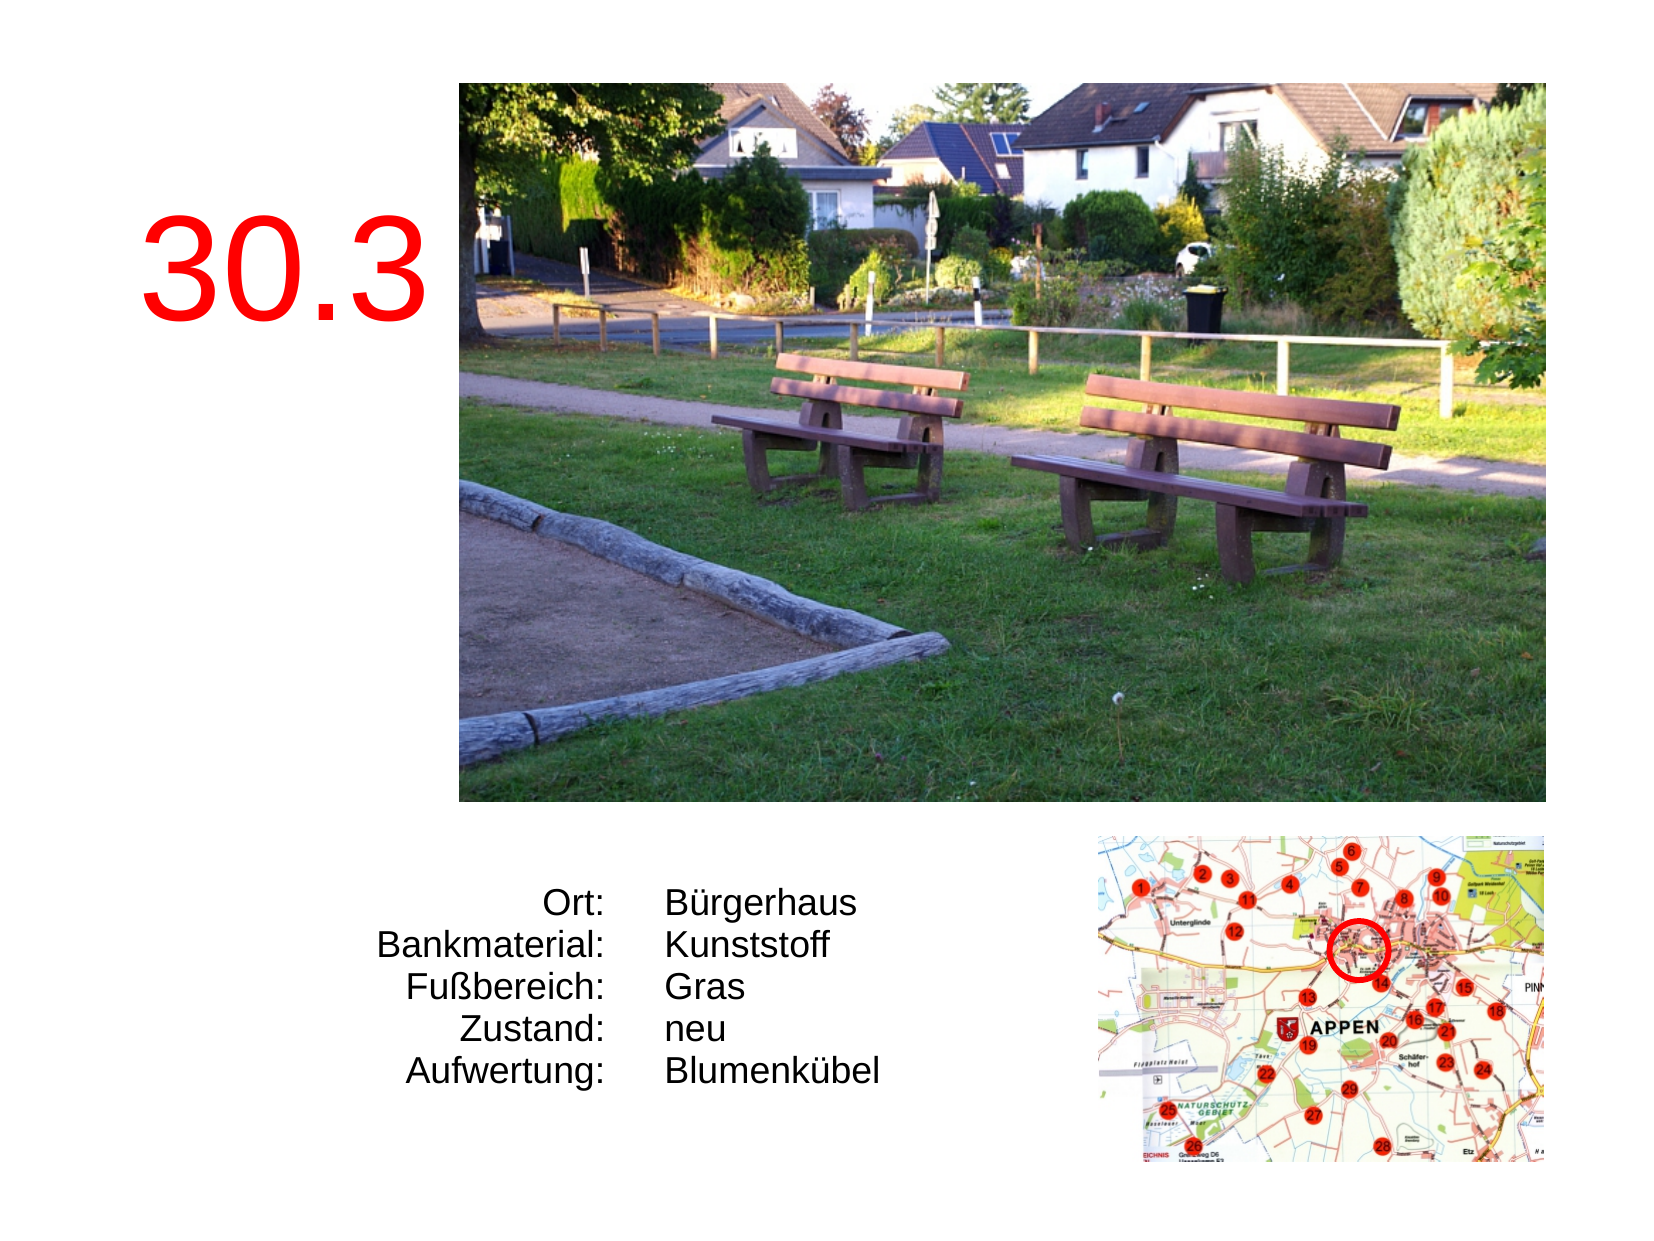

IMGP7855rBH3.jpg
30.3
	Ort:		Bürgerhaus
	Bankmaterial:		Kunststoff
	Fußbereich:		Gras
	Zustand:		neu
	Aufwertung:		Blumenkübel